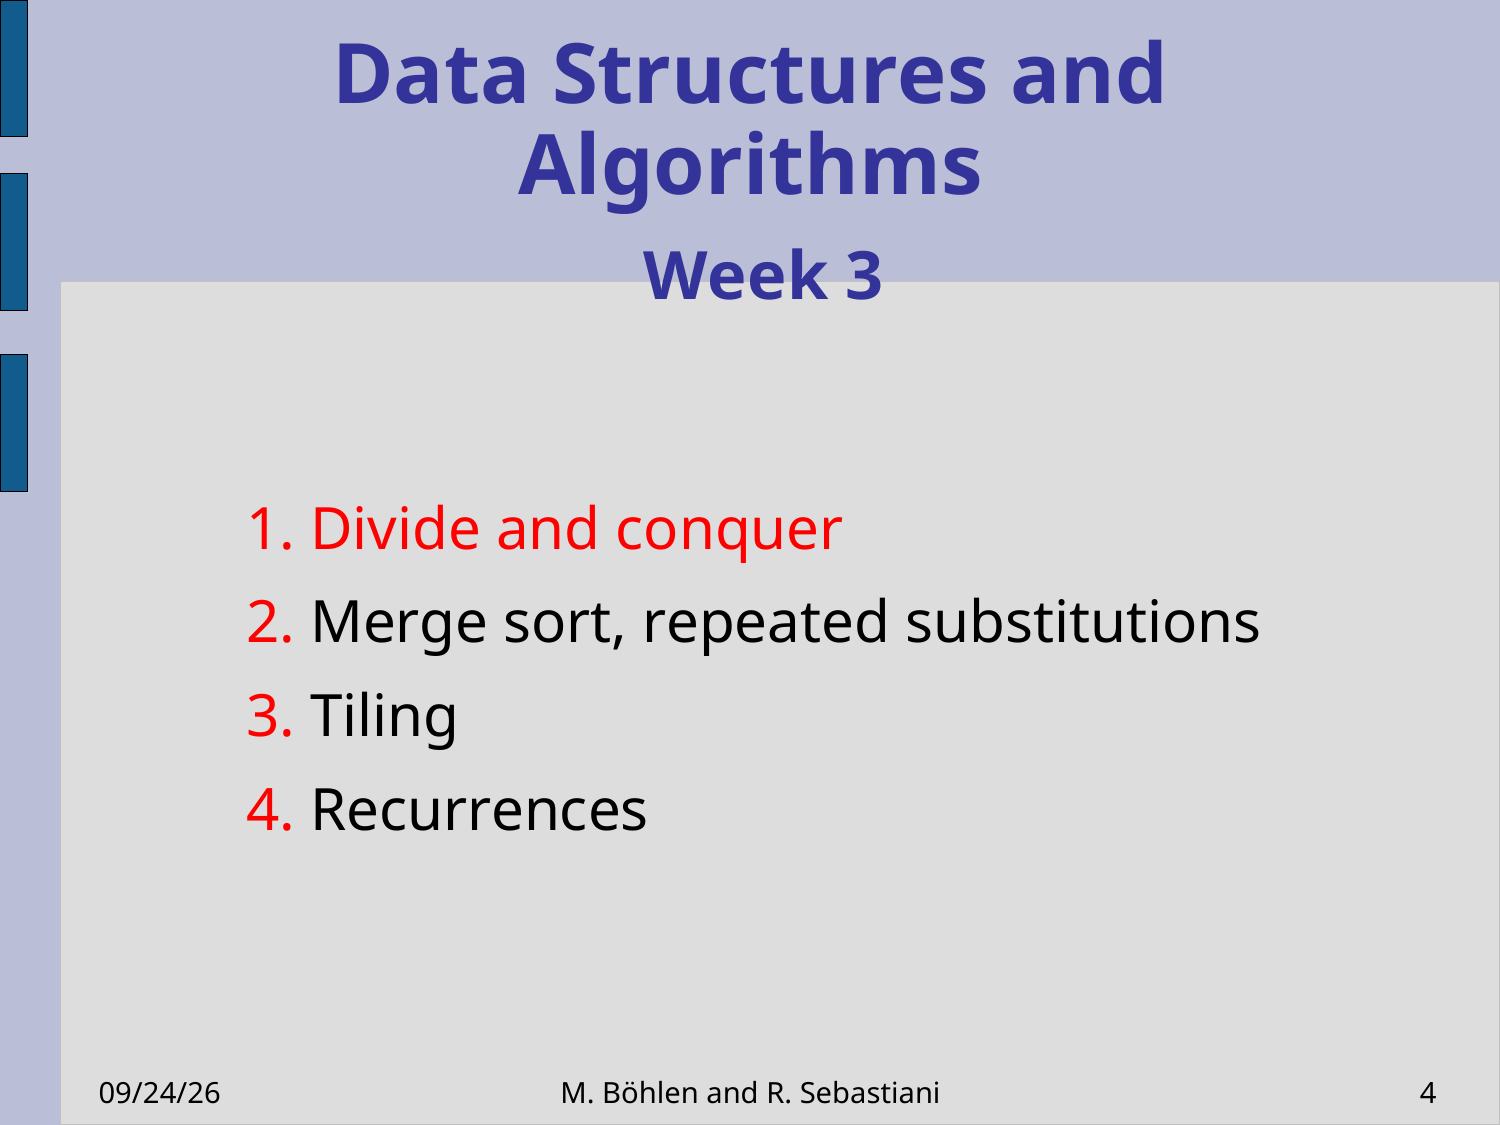

# Data Structures and Algorithms Week 3
 Divide and conquer
 Merge sort, repeated substitutions
 Tiling
 Recurrences
M. Böhlen and R. Sebastiani
4